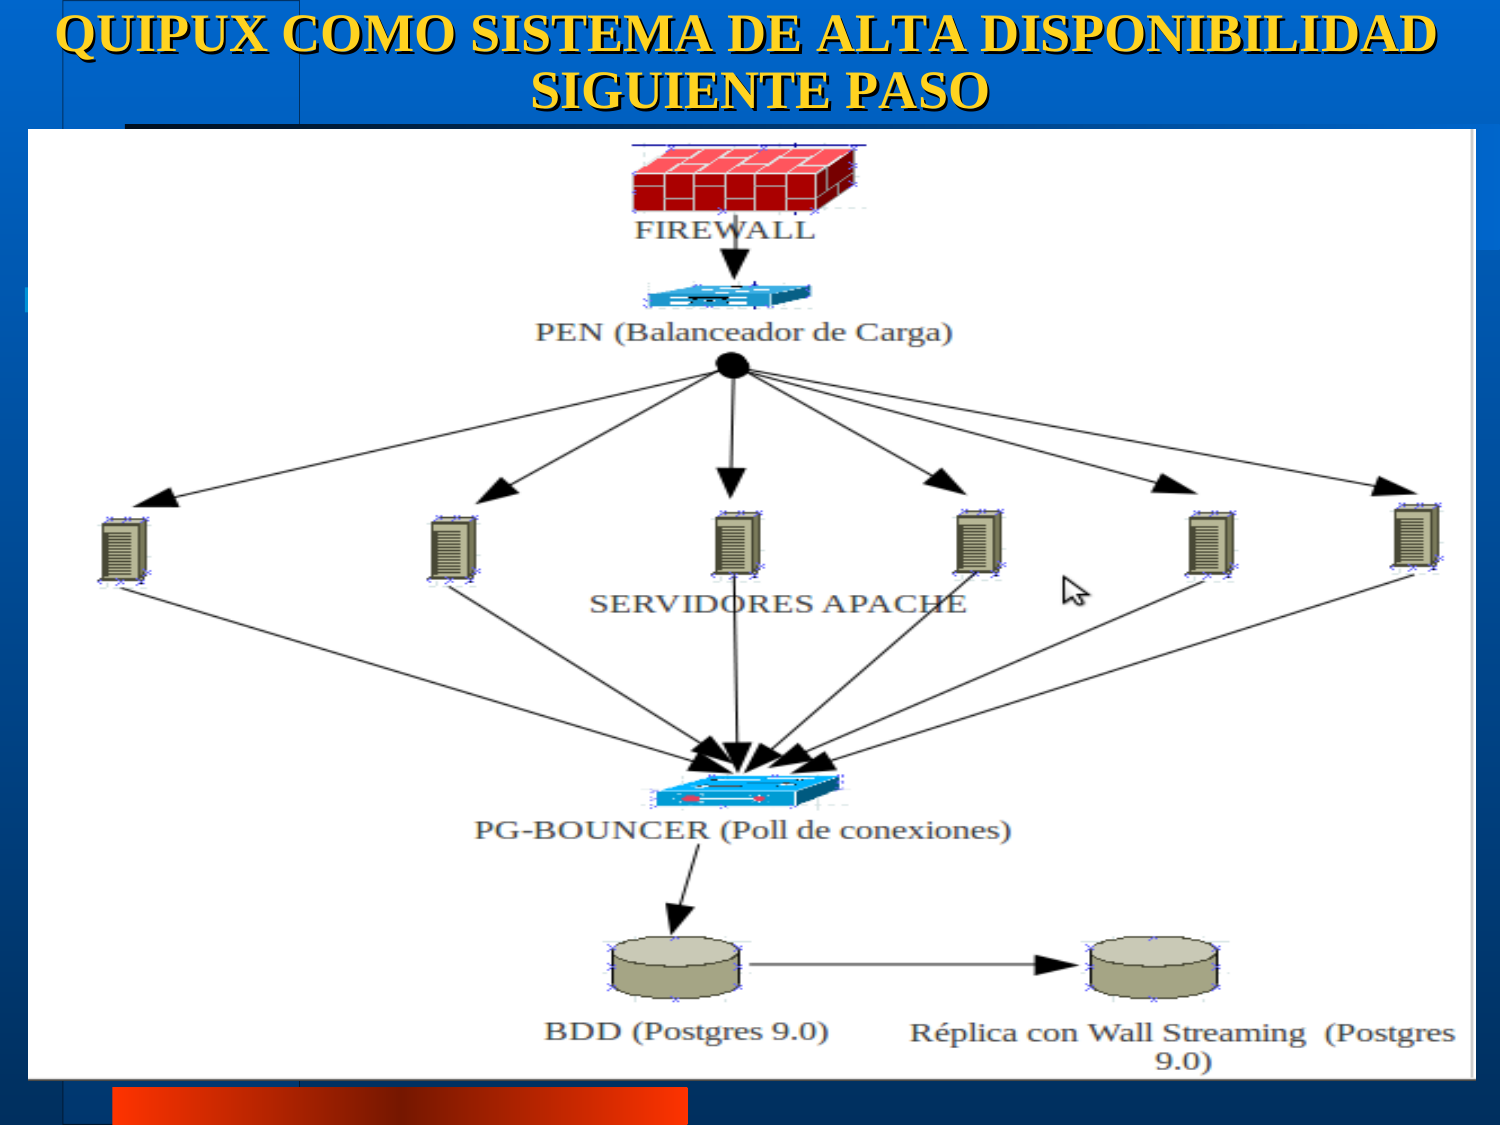

# QUIPUX COMO SISTEMA DE ALTA DISPONIBILIDAD SIGUIENTE PASO